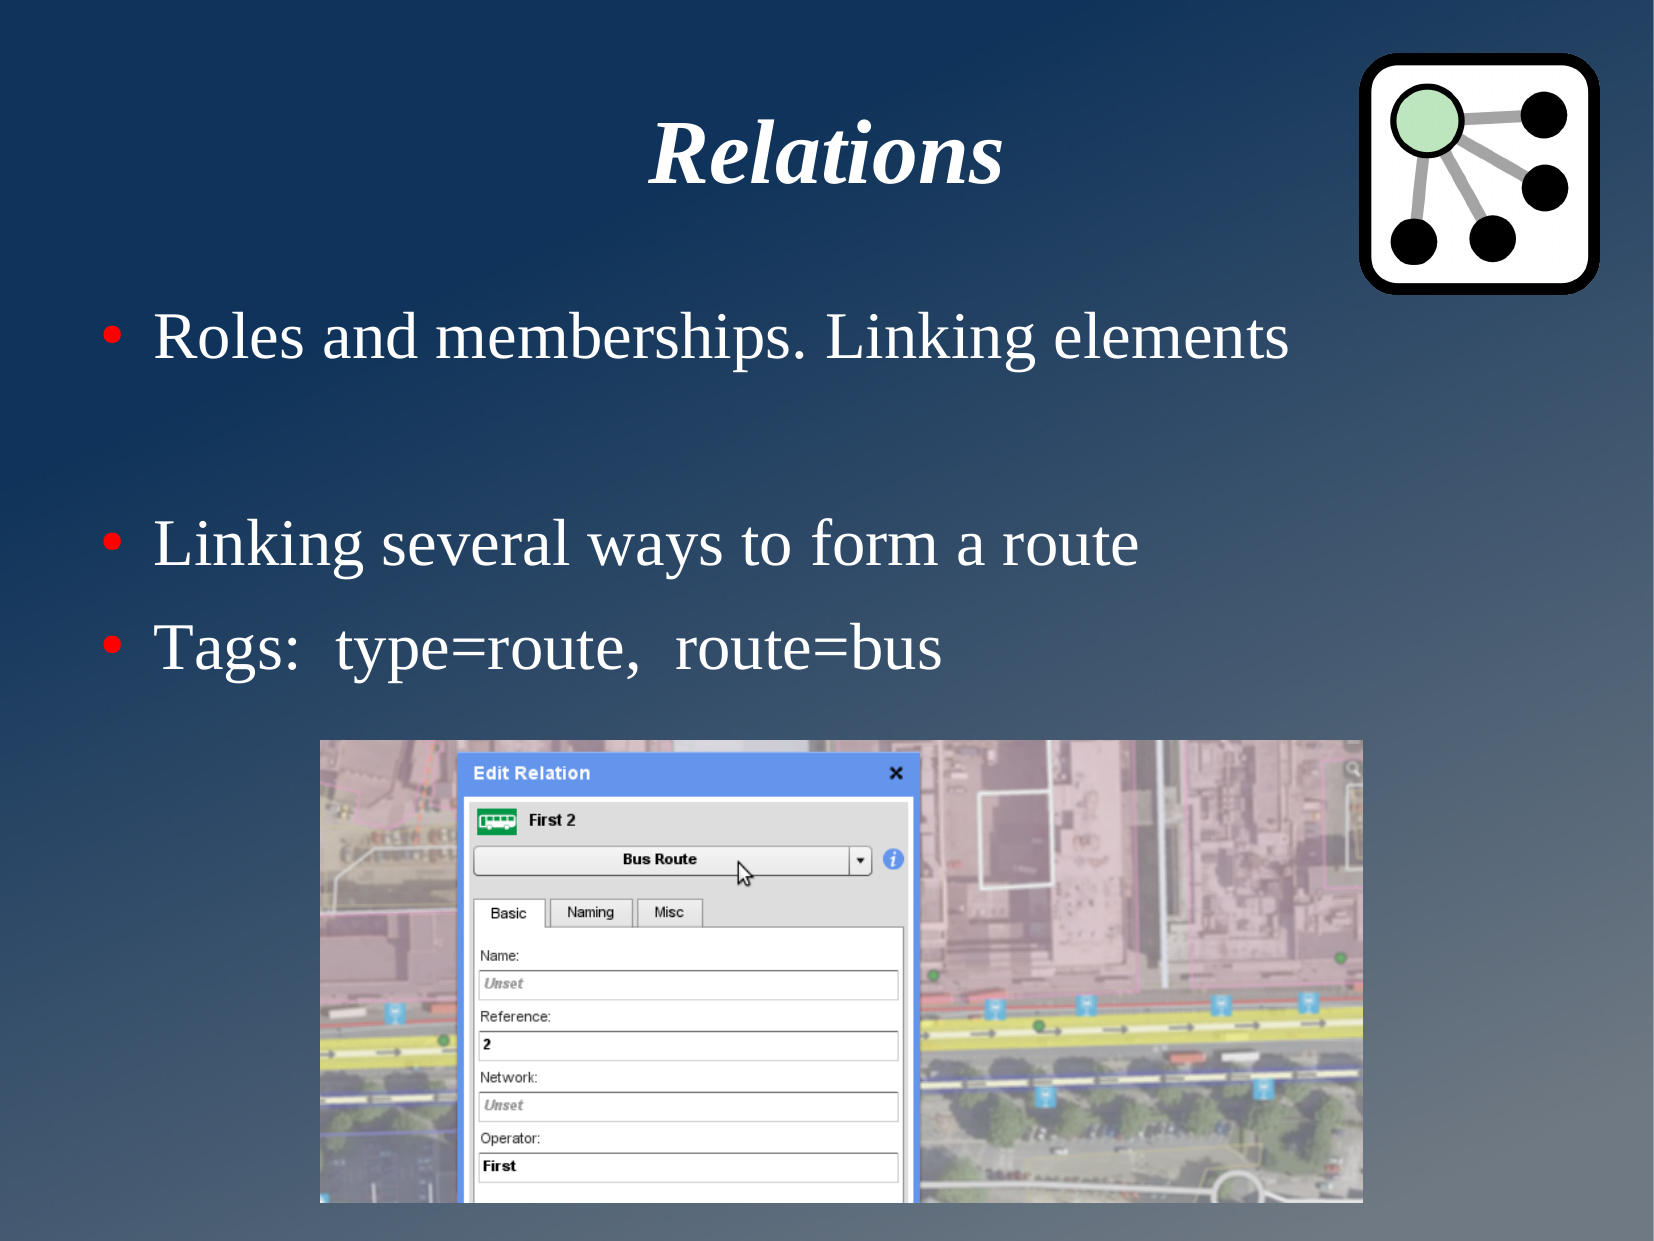

# Relations
Roles and memberships. Linking elements
Linking several ways to form a route
Tags: type=route, route=bus